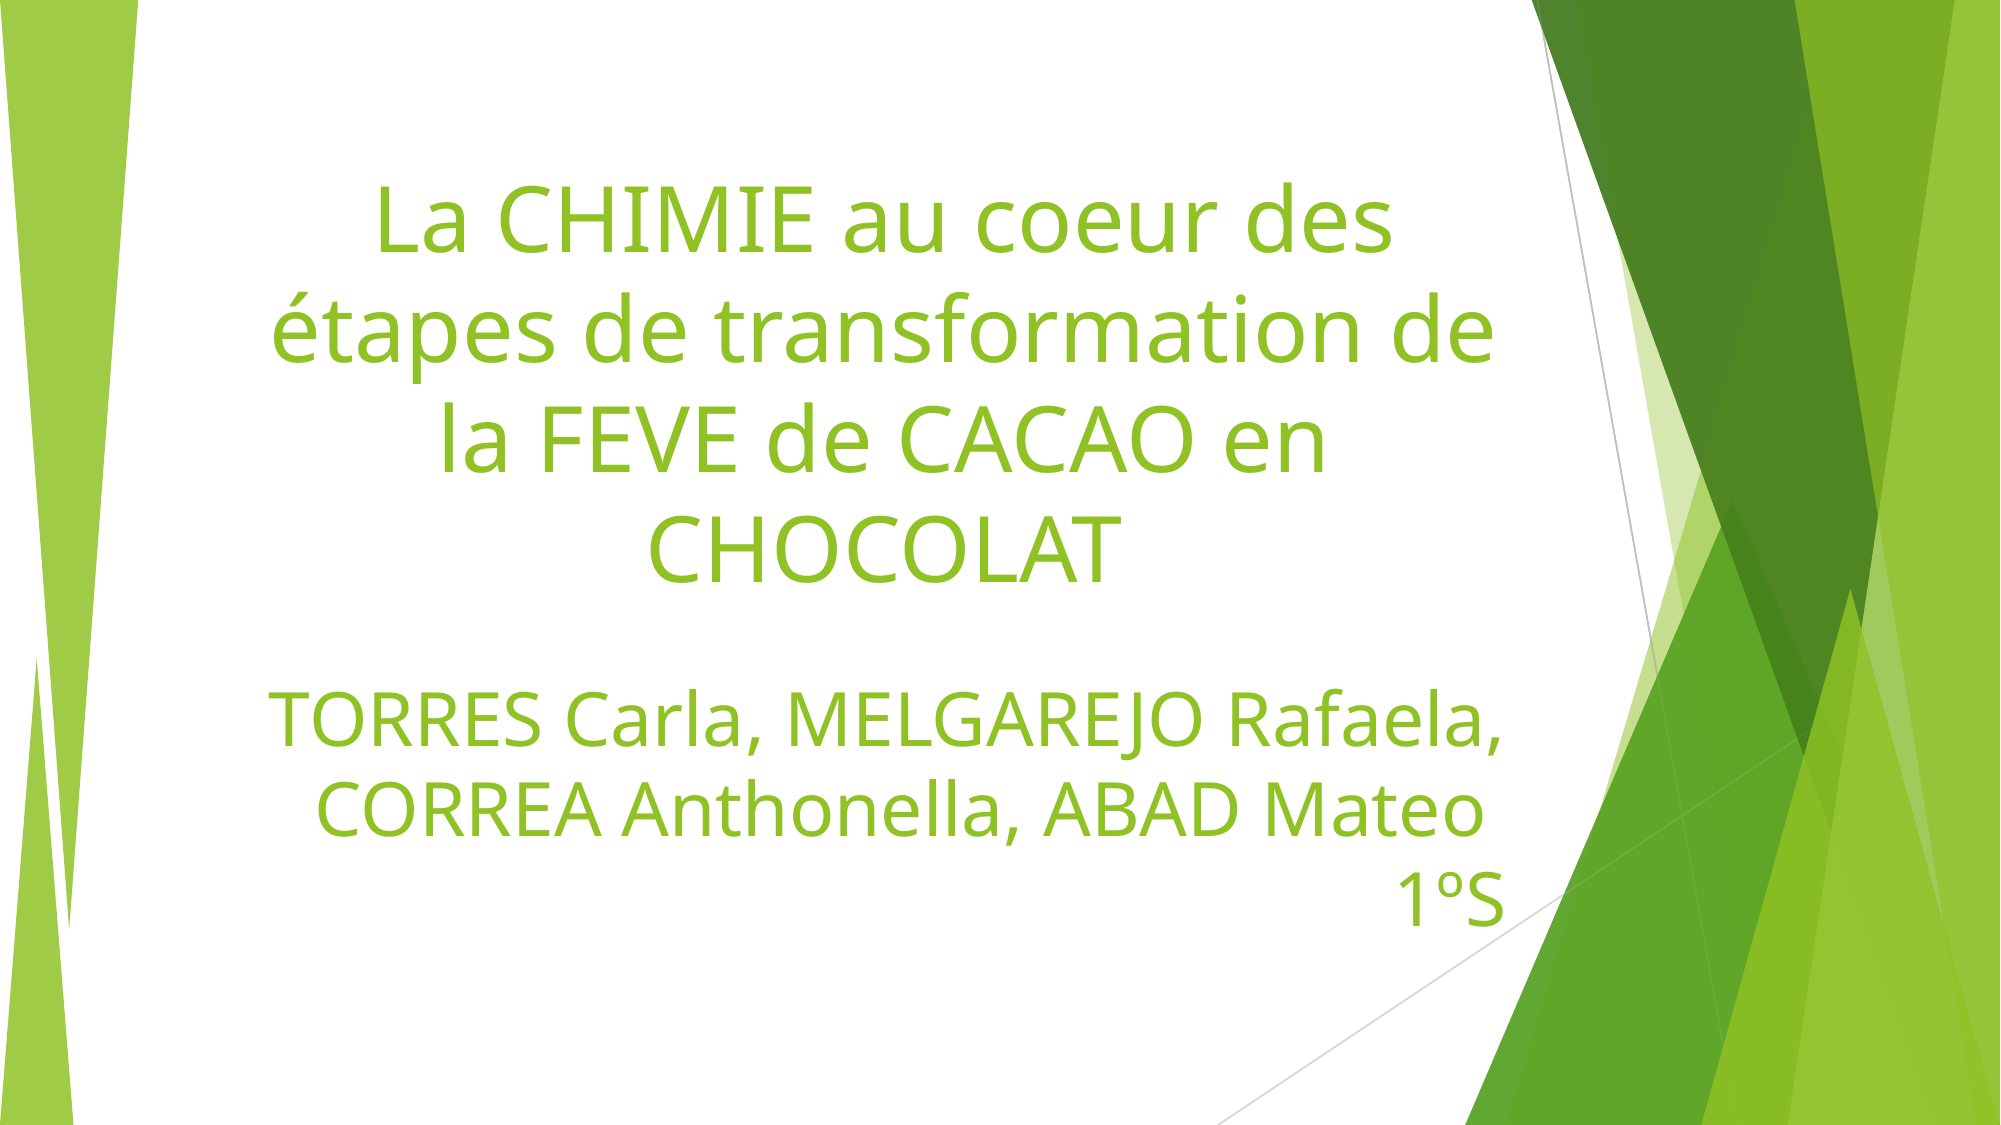

# La CHIMIE au coeur des étapes de transformation de la FEVE de CACAO en CHOCOLAT
TORRES Carla, MELGAREJO Rafaela, CORREA Anthonella, ABAD Mateo
1ºS